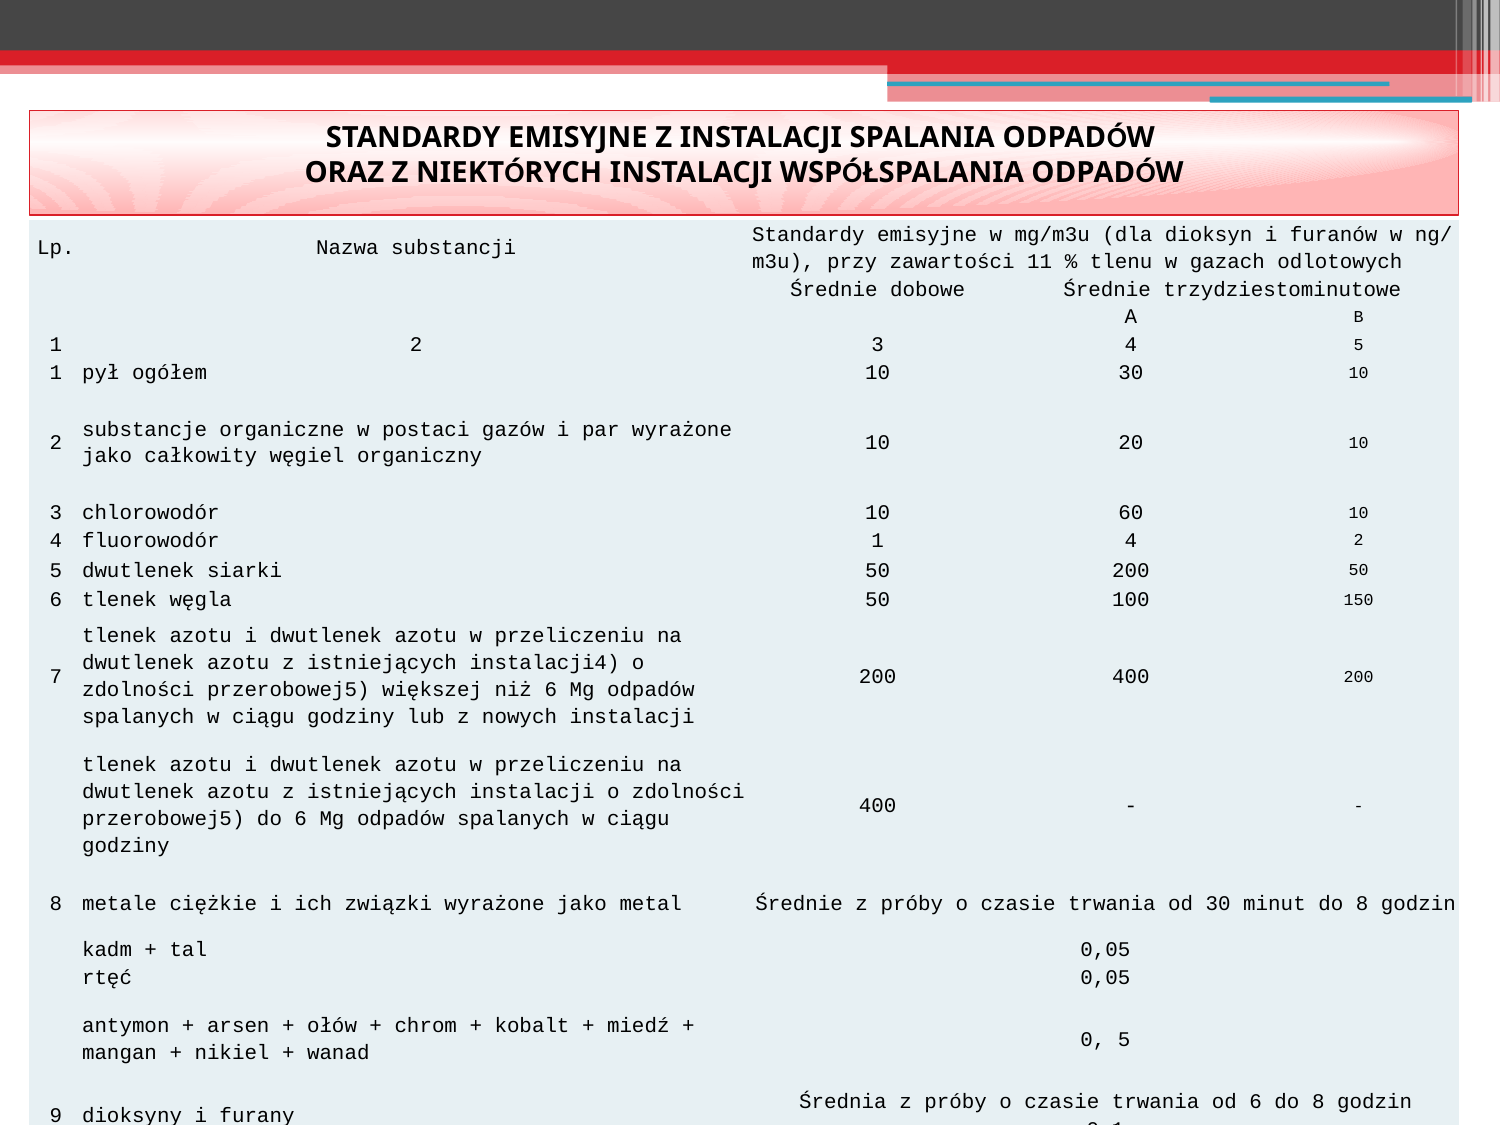

STANDARDY EMISYJNE Z INSTALACJI SPALANIA ODPADÓW
ORAZ Z NIEKTÓRYCH INSTALACJI WSPÓŁSPALANIA ODPADÓW
| Lp. | Nazwa substancji | Standardy emisyjne w mg/m3u (dla dioksyn i furanów w ng/ m3u), przy zawartości 11 % tlenu w gazach odlotowych | | |
| --- | --- | --- | --- | --- |
| | | Średnie dobowe | Średnie trzydziestominutowe | |
| | | | A | B |
| 1 | 2 | 3 | 4 | 5 |
| 1 | pył ogółem | 10 | 30 | 10 |
| 2 | substancje organiczne w postaci gazów i par wyrażone jako całkowity węgiel organiczny | 10 | 20 | 10 |
| 3 | chlorowodór | 10 | 60 | 10 |
| 4 | fluorowodór | 1 | 4 | 2 |
| 5 | dwutlenek siarki | 50 | 200 | 50 |
| 6 | tlenek węgla | 50 | 100 | 150 |
| 7 | tlenek azotu i dwutlenek azotu w przeliczeniu na dwutlenek azotu z istniejących instalacji4) o zdolności przerobowej5) większej niż 6 Mg odpadów spalanych w ciągu godziny lub z nowych instalacji | 200 | 400 | 200 |
| | tlenek azotu i dwutlenek azotu w przeliczeniu na dwutlenek azotu z istniejących instalacji o zdolności przerobowej5) do 6 Mg odpadów spalanych w ciągu godziny | 400 | - | - |
| 8 | metale ciężkie i ich związki wyrażone jako metal | Średnie z próby o czasie trwania od 30 minut do 8 godzin | | |
| | kadm + tal | 0,05 | | |
| | rtęć | 0,05 | | |
| | antymon + arsen + ołów + chrom + kobalt + miedź + mangan + nikiel + wanad | 0, 5 | | |
| 9 | dioksyny i furany | Średnia z próby o czasie trwania od 6 do 8 godzin 0,1 | | |